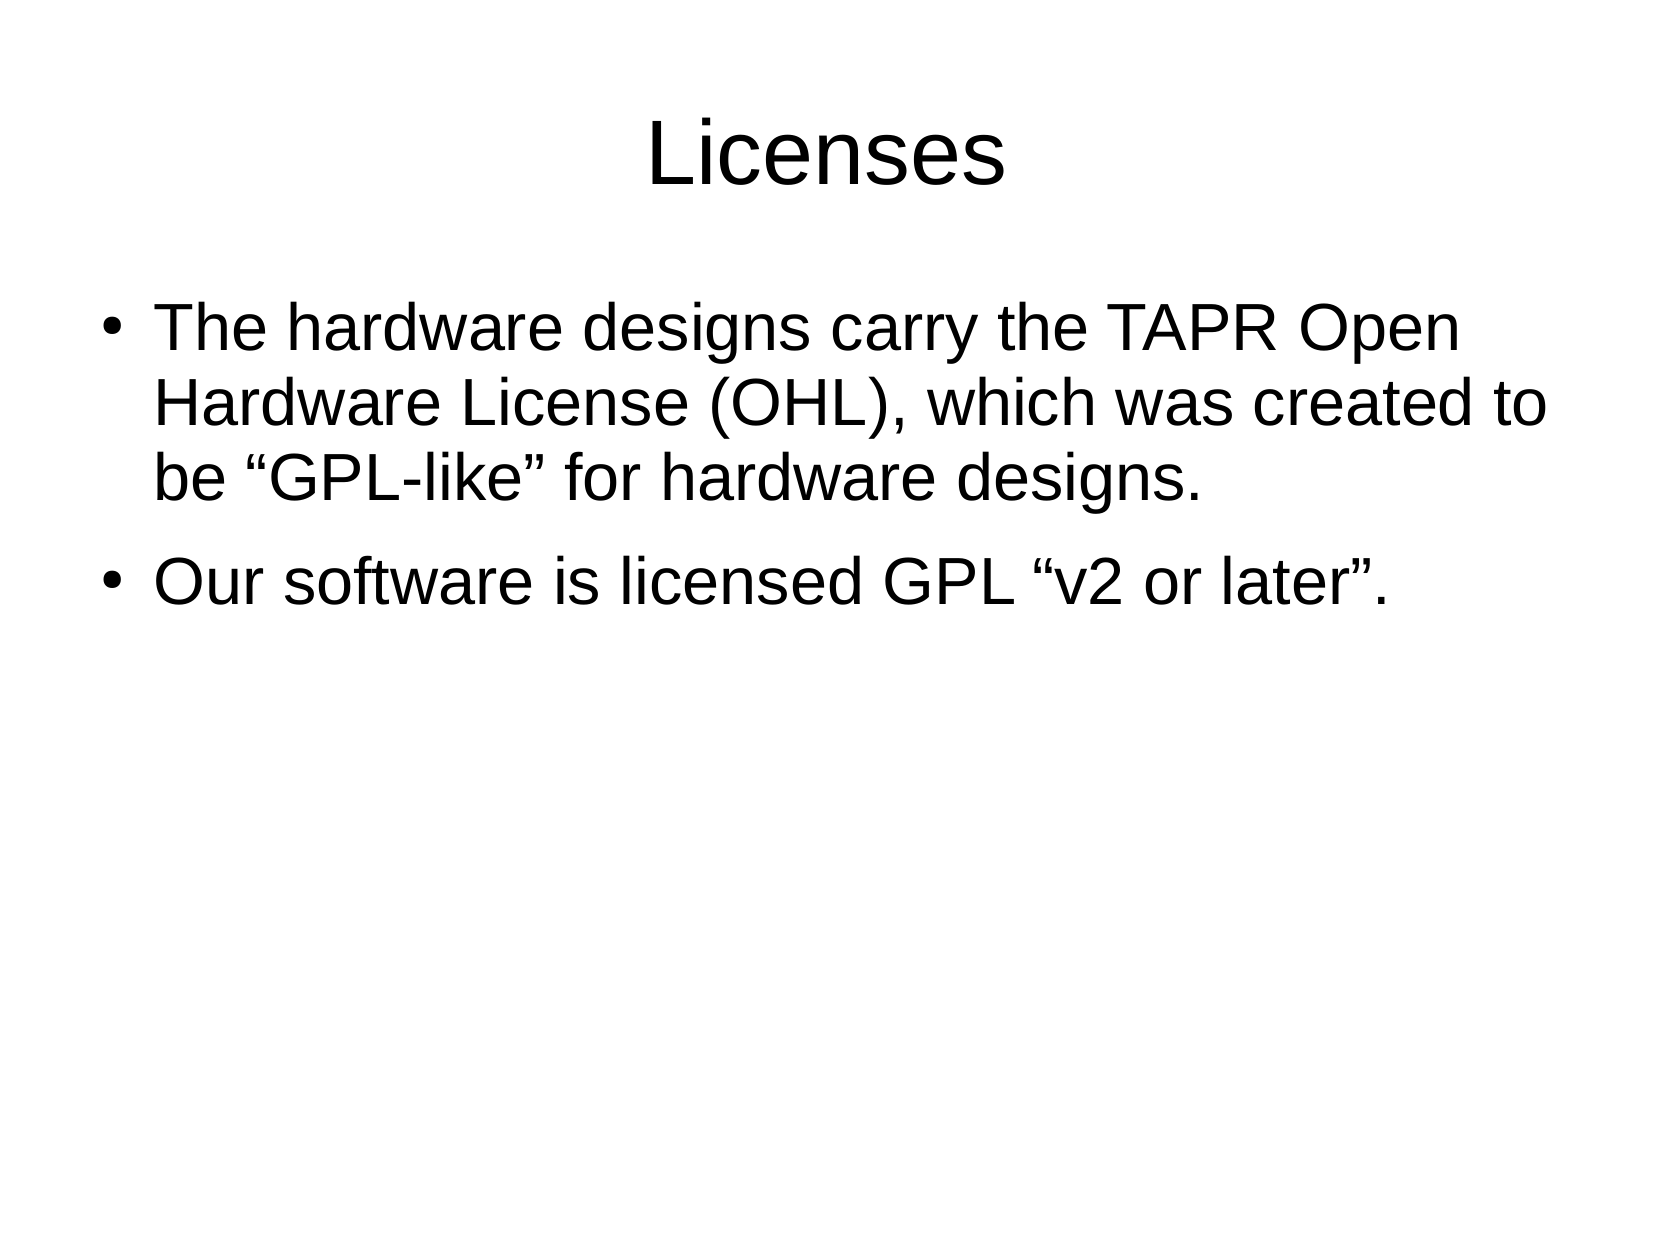

# Licenses
The hardware designs carry the TAPR Open Hardware License (OHL), which was created to be “GPL-like” for hardware designs.
Our software is licensed GPL “v2 or later”.